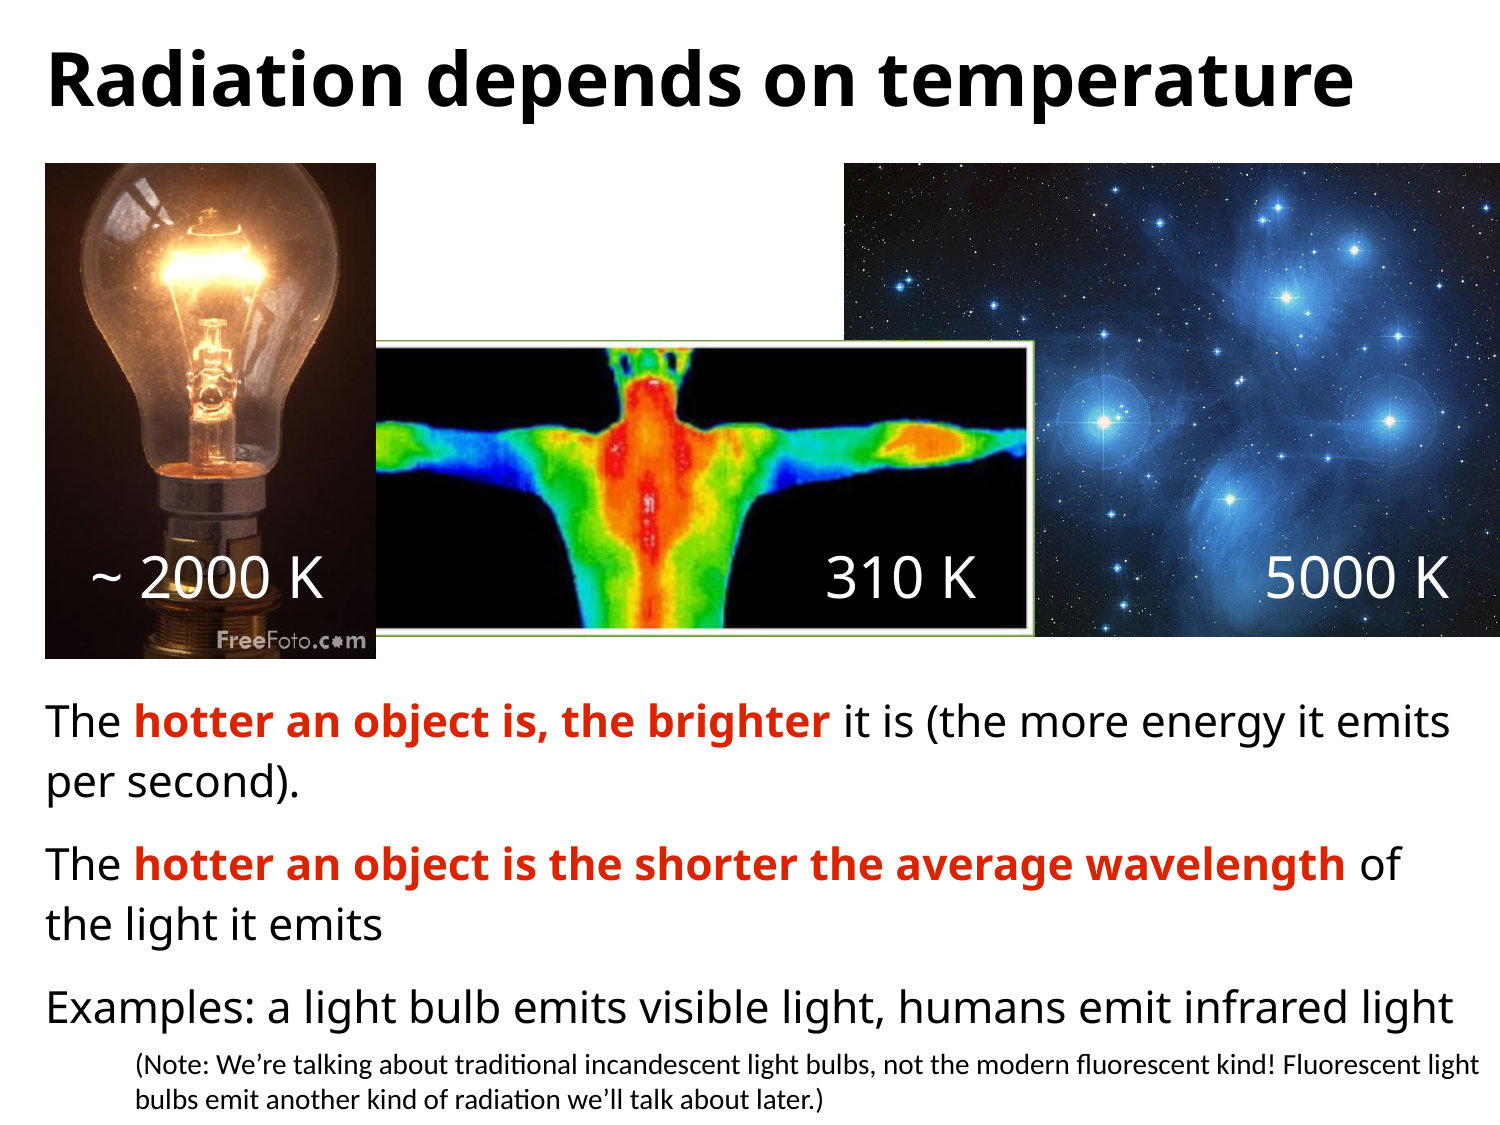

# Radiation depends on temperature
 ~ 2000 K 310 K 5000 K
The hotter an object is, the brighter it is (the more energy it emits per second).
The hotter an object is the shorter the average wavelength of the light it emits
Examples: a light bulb emits visible light, humans emit infrared light
(Note: We’re talking about traditional incandescent light bulbs, not the modern fluorescent kind! Fluorescent light bulbs emit another kind of radiation we’ll talk about later.)